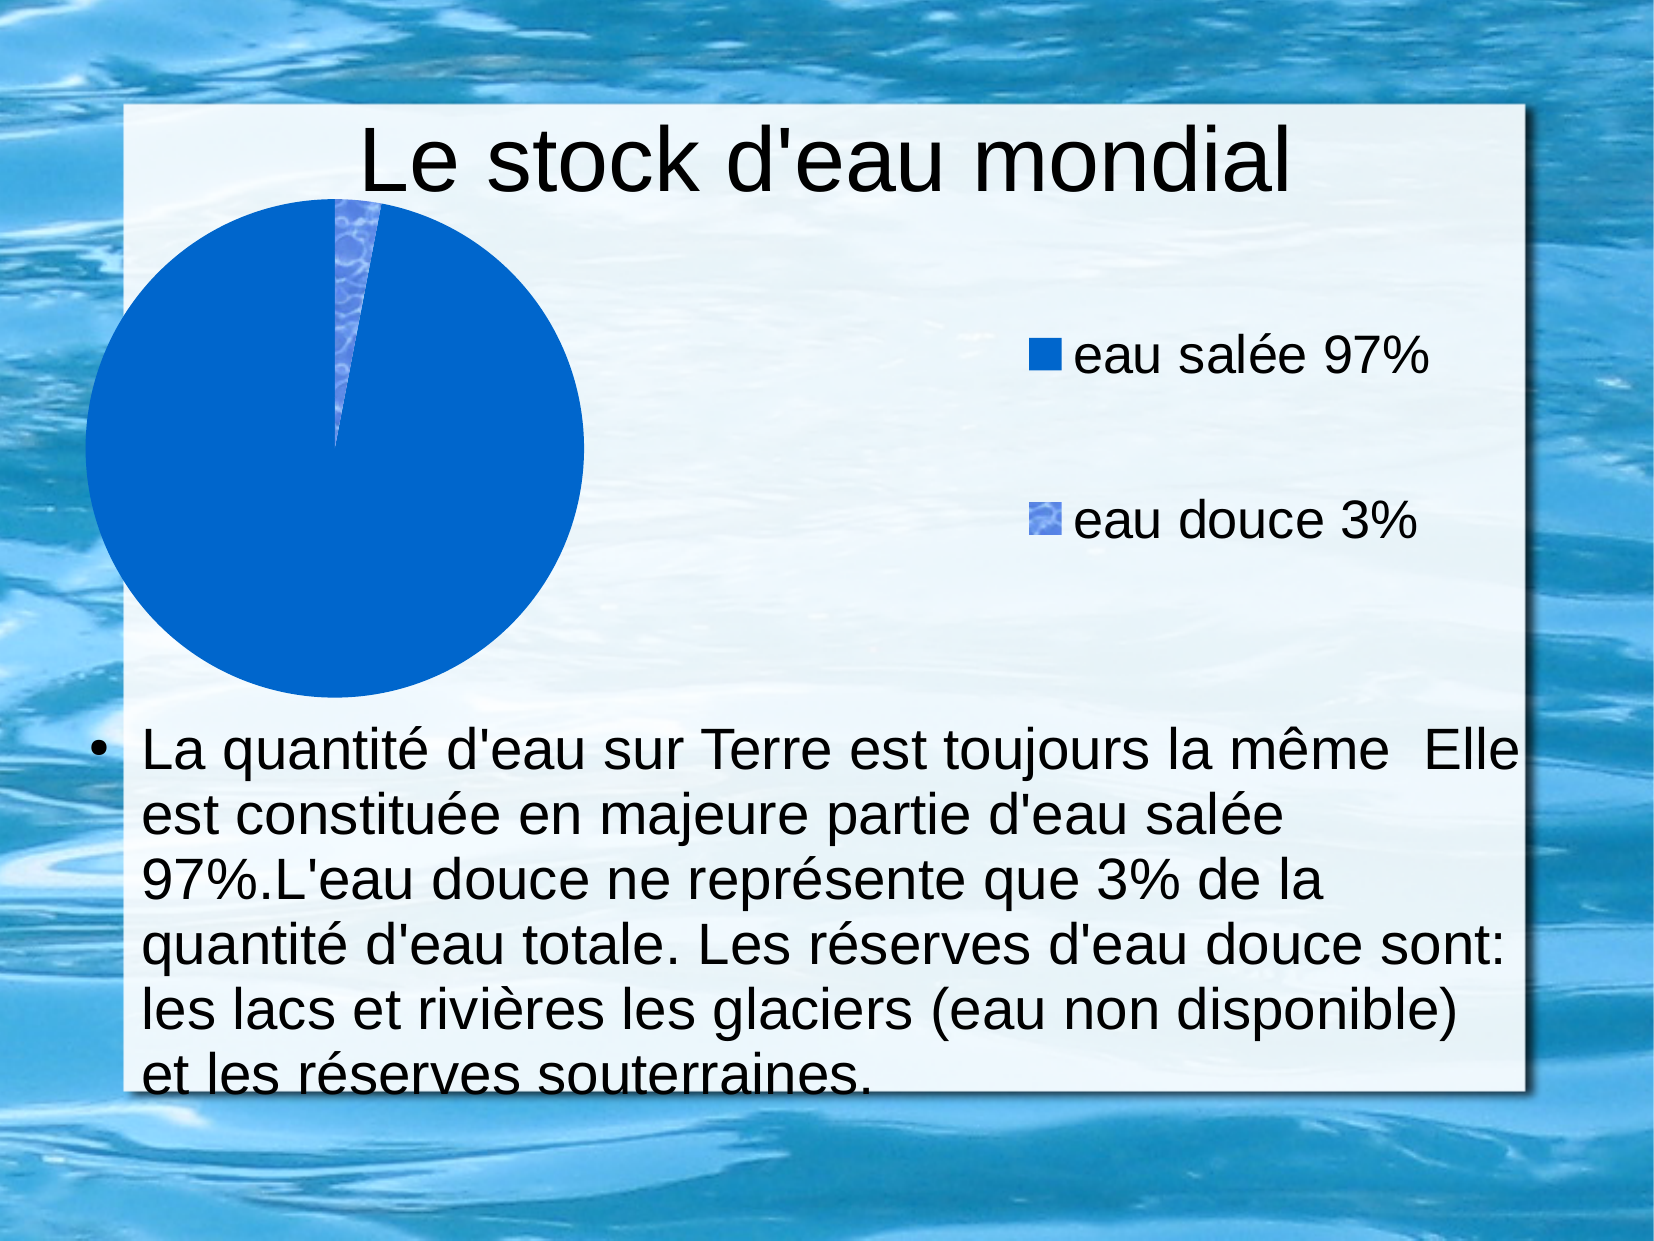

# Le stock d'eau mondial
### Chart
| Category | 1 colonne | 2 colonne | 3 colonne |
|---|---|---|---|
| eau salée 97% | 97.0 | None | None |
| eau douce 3% | 3.0 | None | None |La quantité d'eau sur Terre est toujours la même Elle est constituée en majeure partie d'eau salée 97%.L'eau douce ne représente que 3% de la quantité d'eau totale. Les réserves d'eau douce sont: les lacs et rivières les glaciers (eau non disponible) et les réserves souterraines.